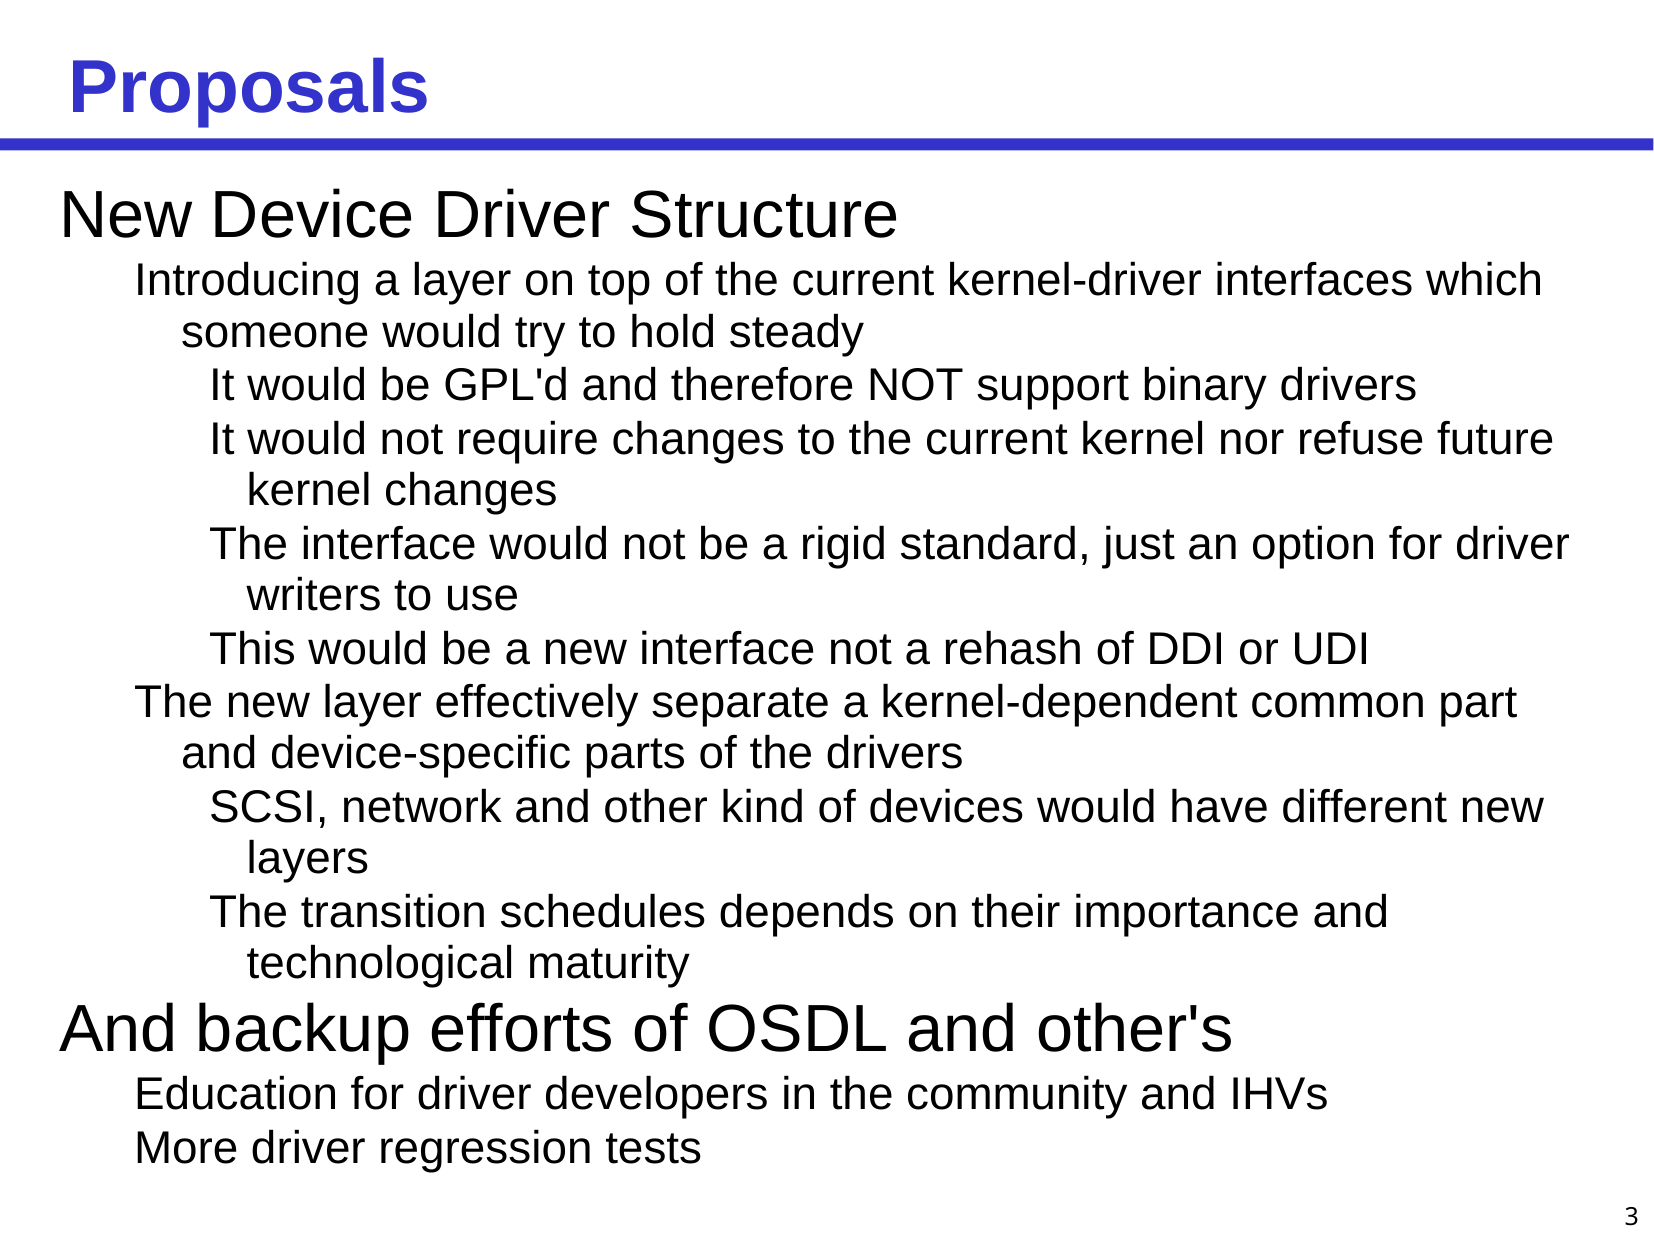

# Proposals
New Device Driver Structure
Introducing a layer on top of the current kernel-driver interfaces which someone would try to hold steady
It would be GPL'd and therefore NOT support binary drivers
It would not require changes to the current kernel nor refuse future kernel changes
The interface would not be a rigid standard, just an option for driver writers to use
This would be a new interface not a rehash of DDI or UDI
The new layer effectively separate a kernel-dependent common part and device-specific parts of the drivers
SCSI, network and other kind of devices would have different new layers
The transition schedules depends on their importance and technological maturity
And backup efforts of OSDL and other's
Education for driver developers in the community and IHVs
More driver regression tests